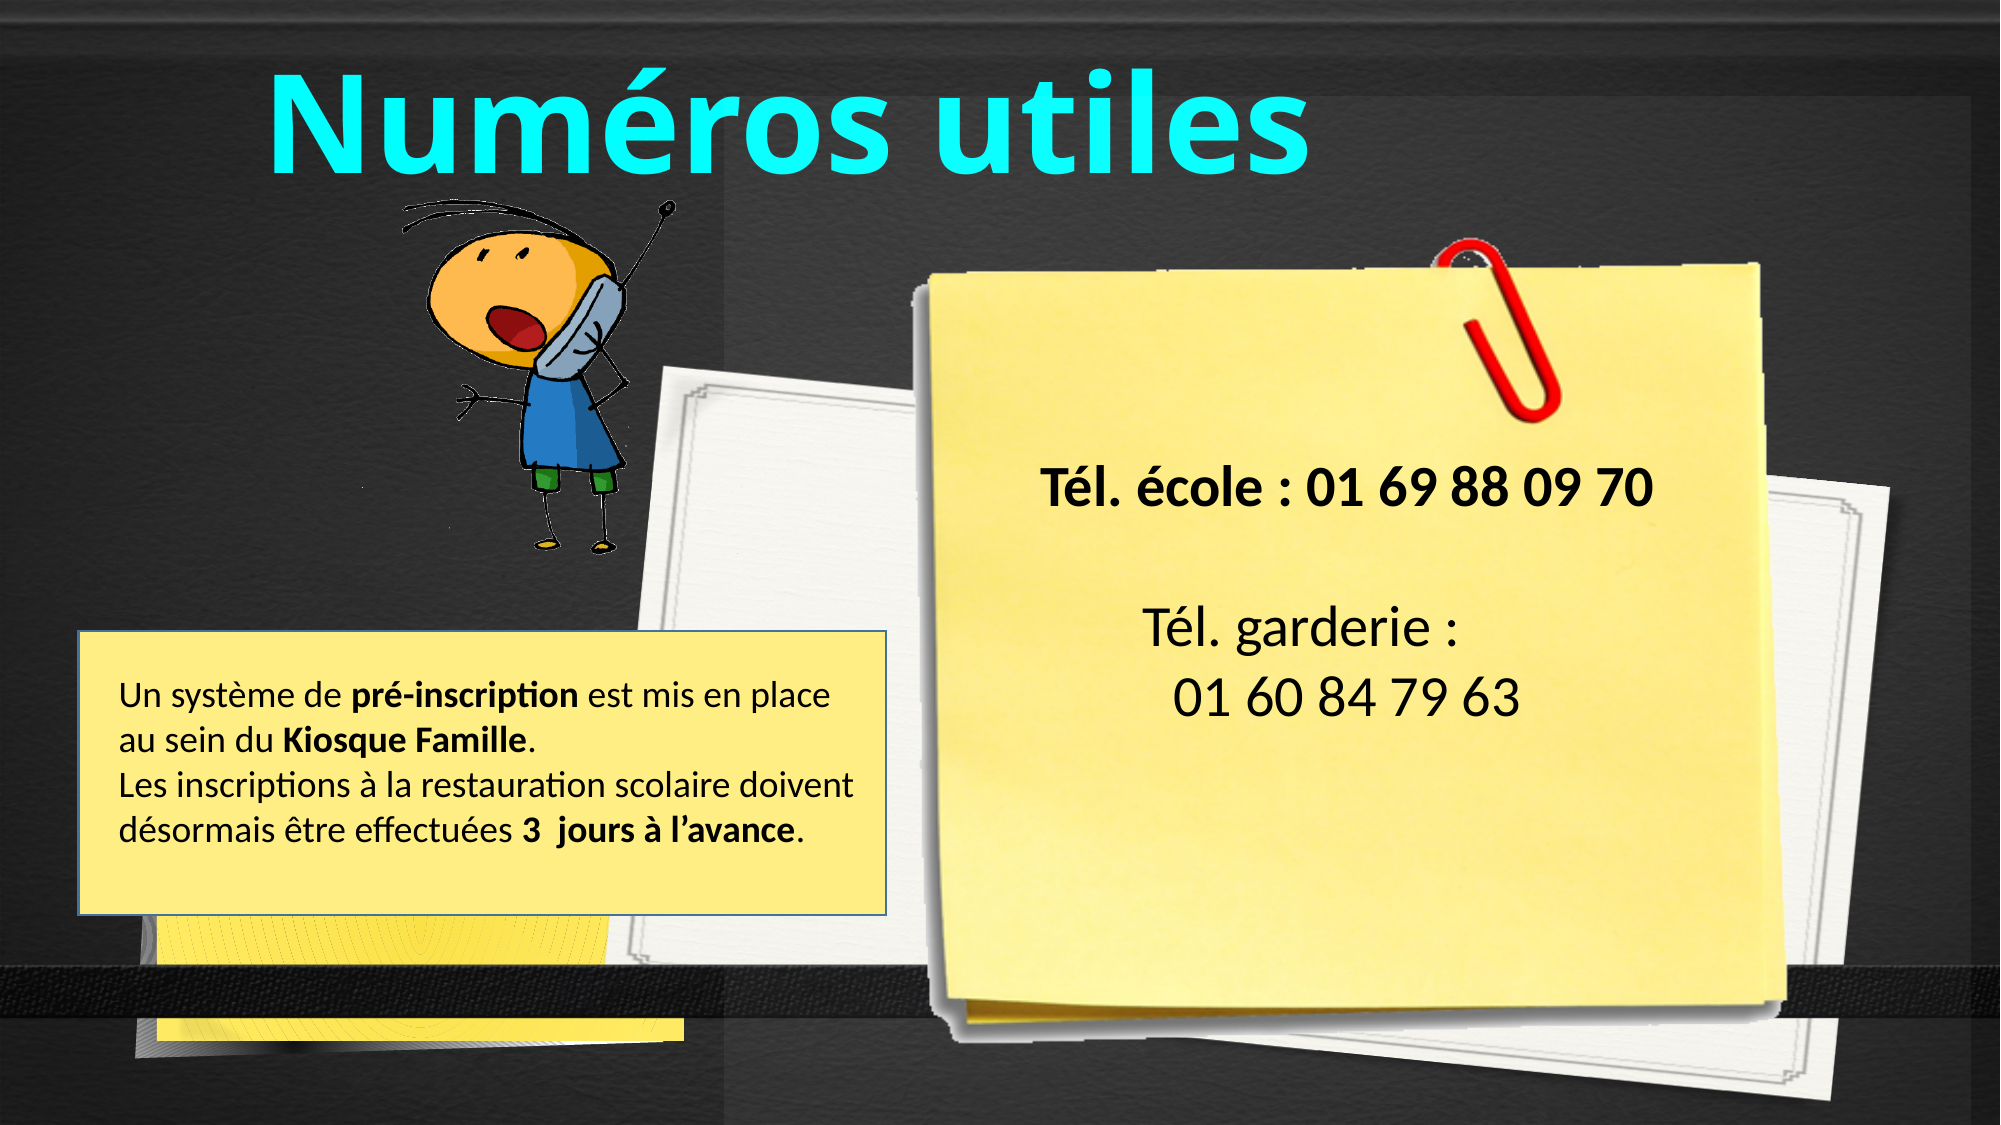

# Numéros utiles
Tél. école : 01 69 88 09 70
Tél. garderie :
01 60 84 79 63
Un système de pré-inscription est mis en place au sein du Kiosque Famille.
Les inscriptions à la restauration scolaire doivent désormais être effectuées 3 jours à l’avance.